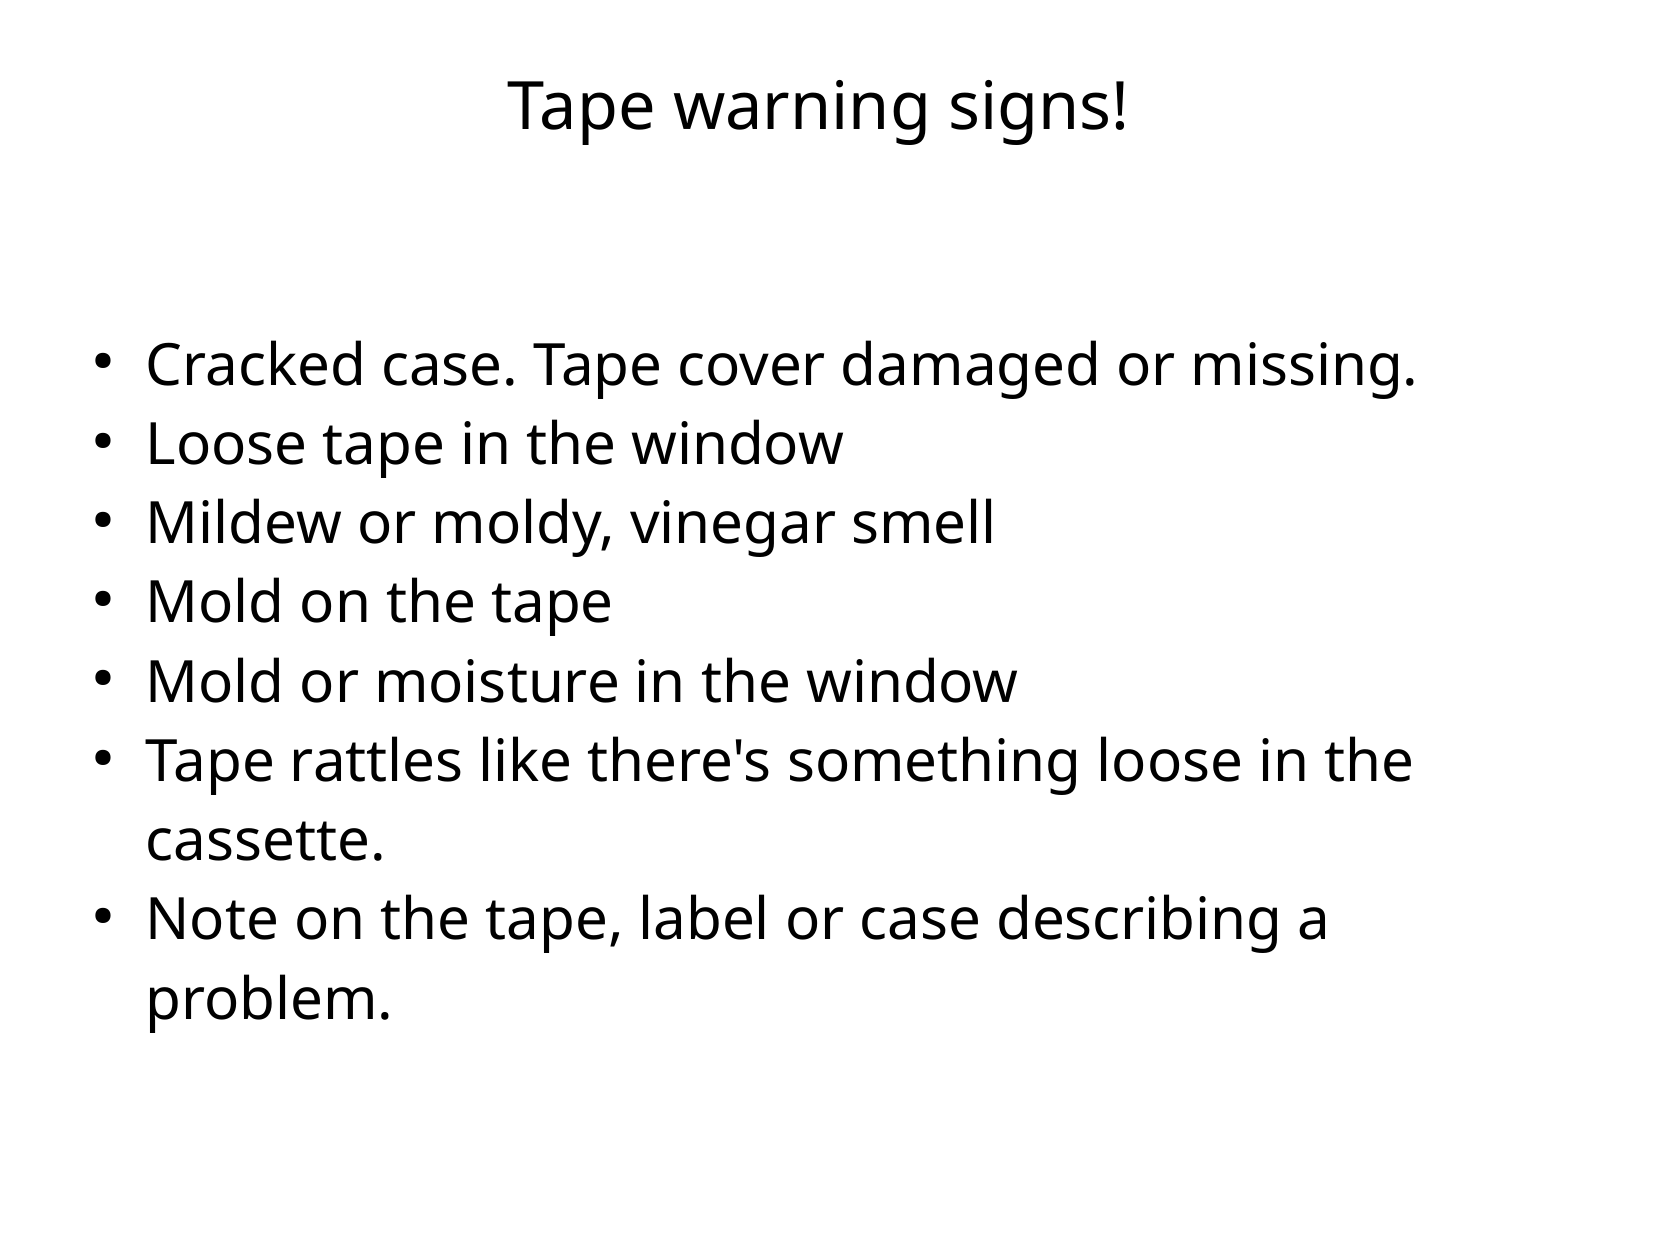

Tape warning signs!
# Cracked case. Tape cover damaged or missing.
Loose tape in the window
Mildew or moldy, vinegar smell
Mold on the tape
Mold or moisture in the window
Tape rattles like there's something loose in the cassette.
Note on the tape, label or case describing a problem.